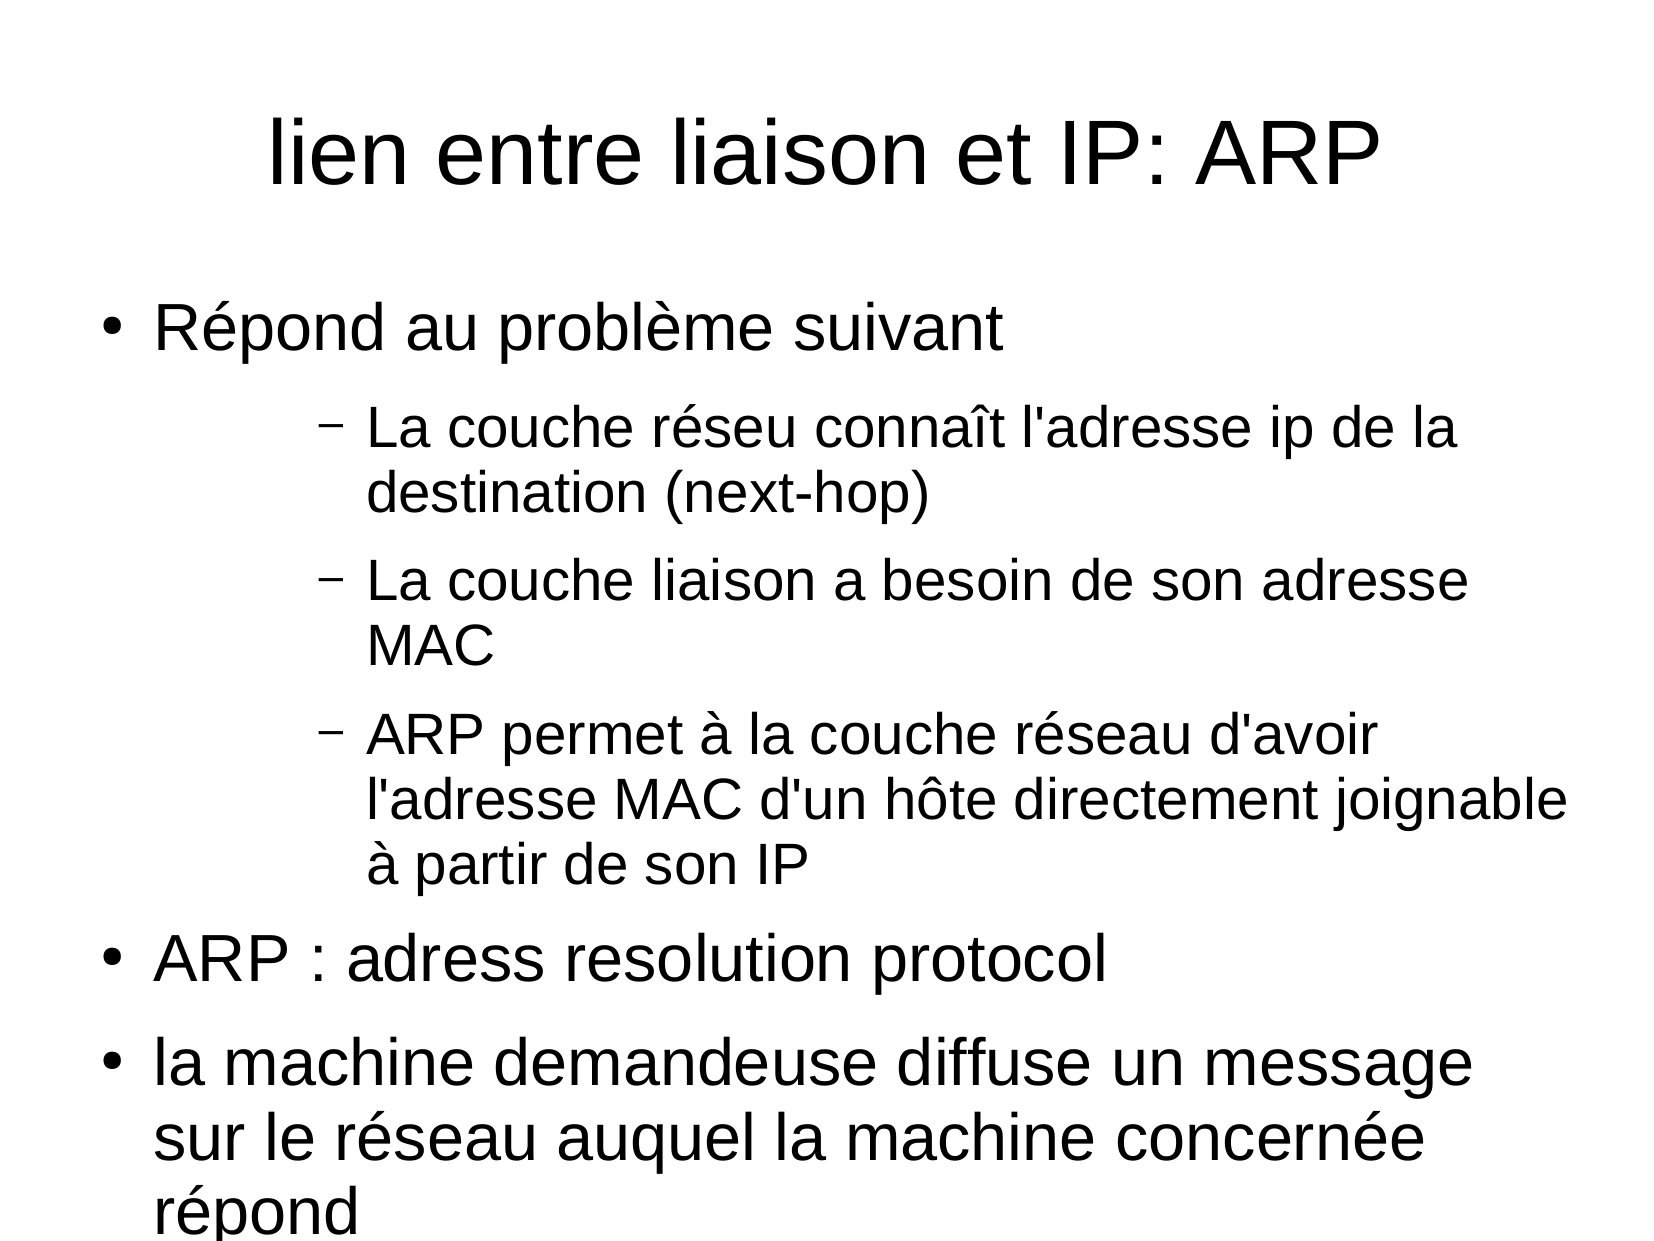

# lien entre liaison et IP: ARP
Répond au problème suivant
La couche réseu connaît l'adresse ip de la destination (next-hop)
La couche liaison a besoin de son adresse MAC
ARP permet à la couche réseau d'avoir l'adresse MAC d'un hôte directement joignable à partir de son IP
ARP : adress resolution protocol
la machine demandeuse diffuse un message sur le réseau auquel la machine concernée répond